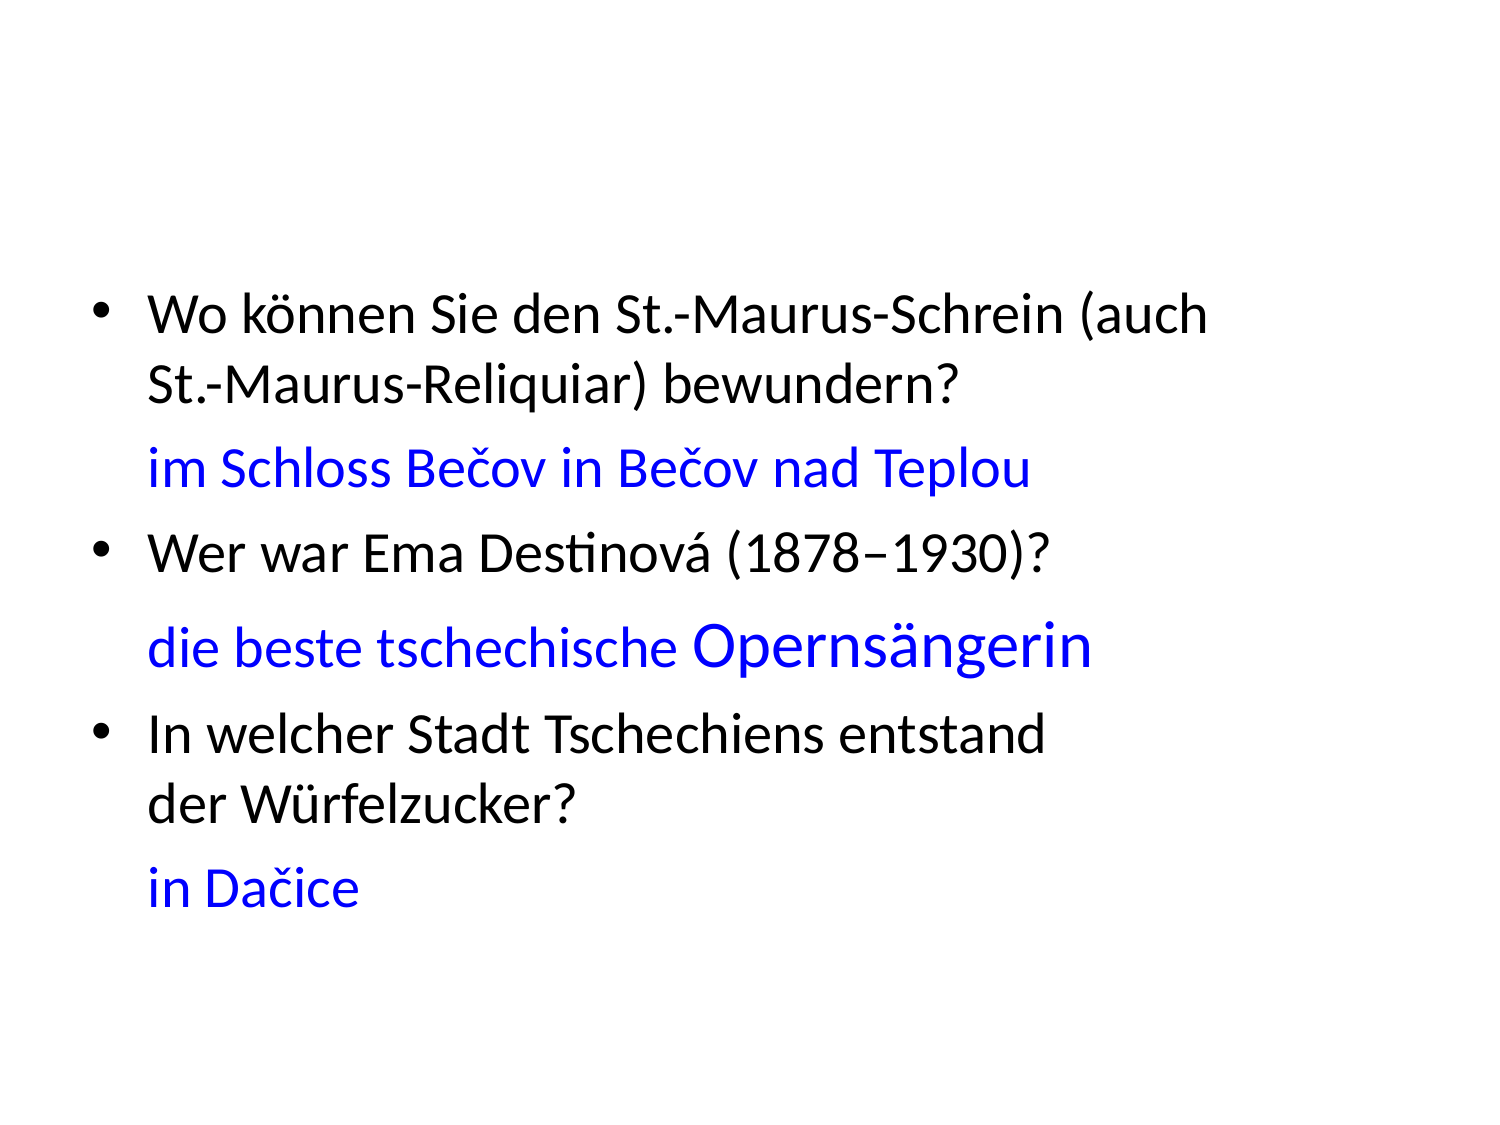

# Wo können Sie den St.-Maurus-Schrein (auch St.-Maurus-Reliquiar) bewundern?
	im Schloss Bečov in Bečov nad Teplou
Wer war Ema Destinová (1878–1930)?
	die beste tschechische Opernsängerin
In welcher Stadt Tschechiens entstand
der Würfelzucker?
	in Dačice